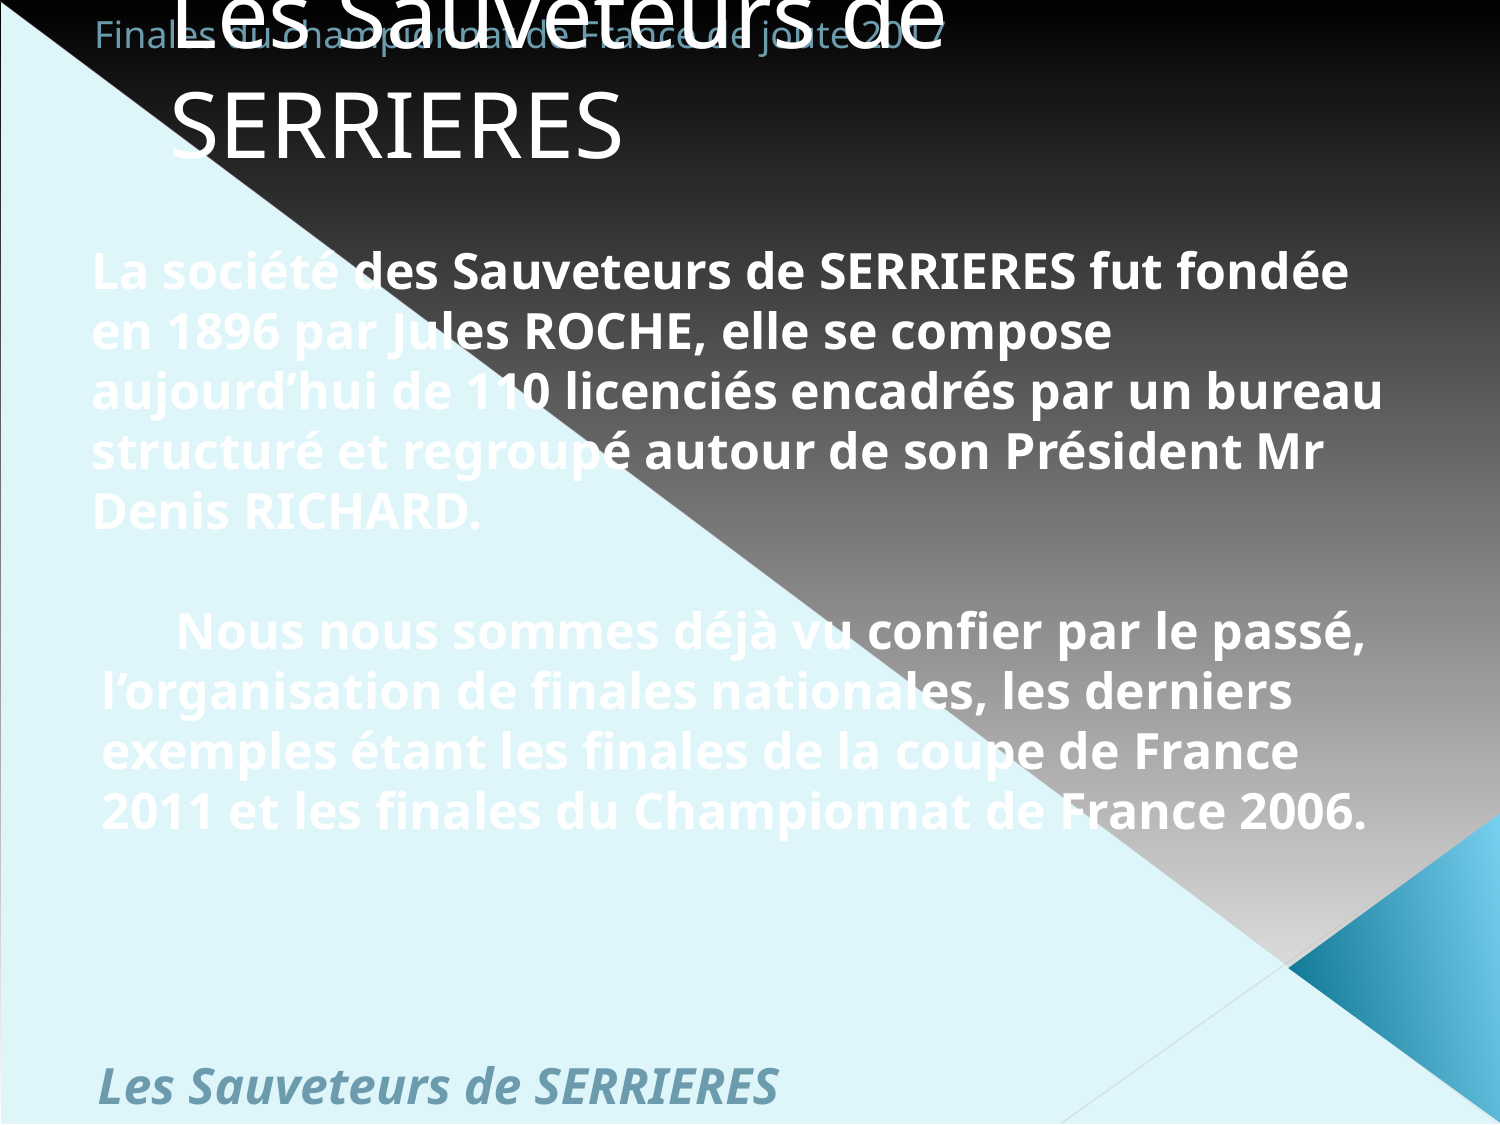

# Finales du championnat de France de joute 2017
Les Sauveteurs de SERRIERES
La société des Sauveteurs de SERRIERES fut fondée en 1896 par Jules ROCHE, elle se compose aujourd’hui de 110 licenciés encadrés par un bureau structuré et regroupé autour de son Président Mr Denis RICHARD.
	Nous nous sommes déjà vu confier par le passé, l’organisation de finales nationales, les derniers exemples étant les finales de la coupe de France 2011 et les finales du Championnat de France 2006.
Les Sauveteurs de SERRIERES